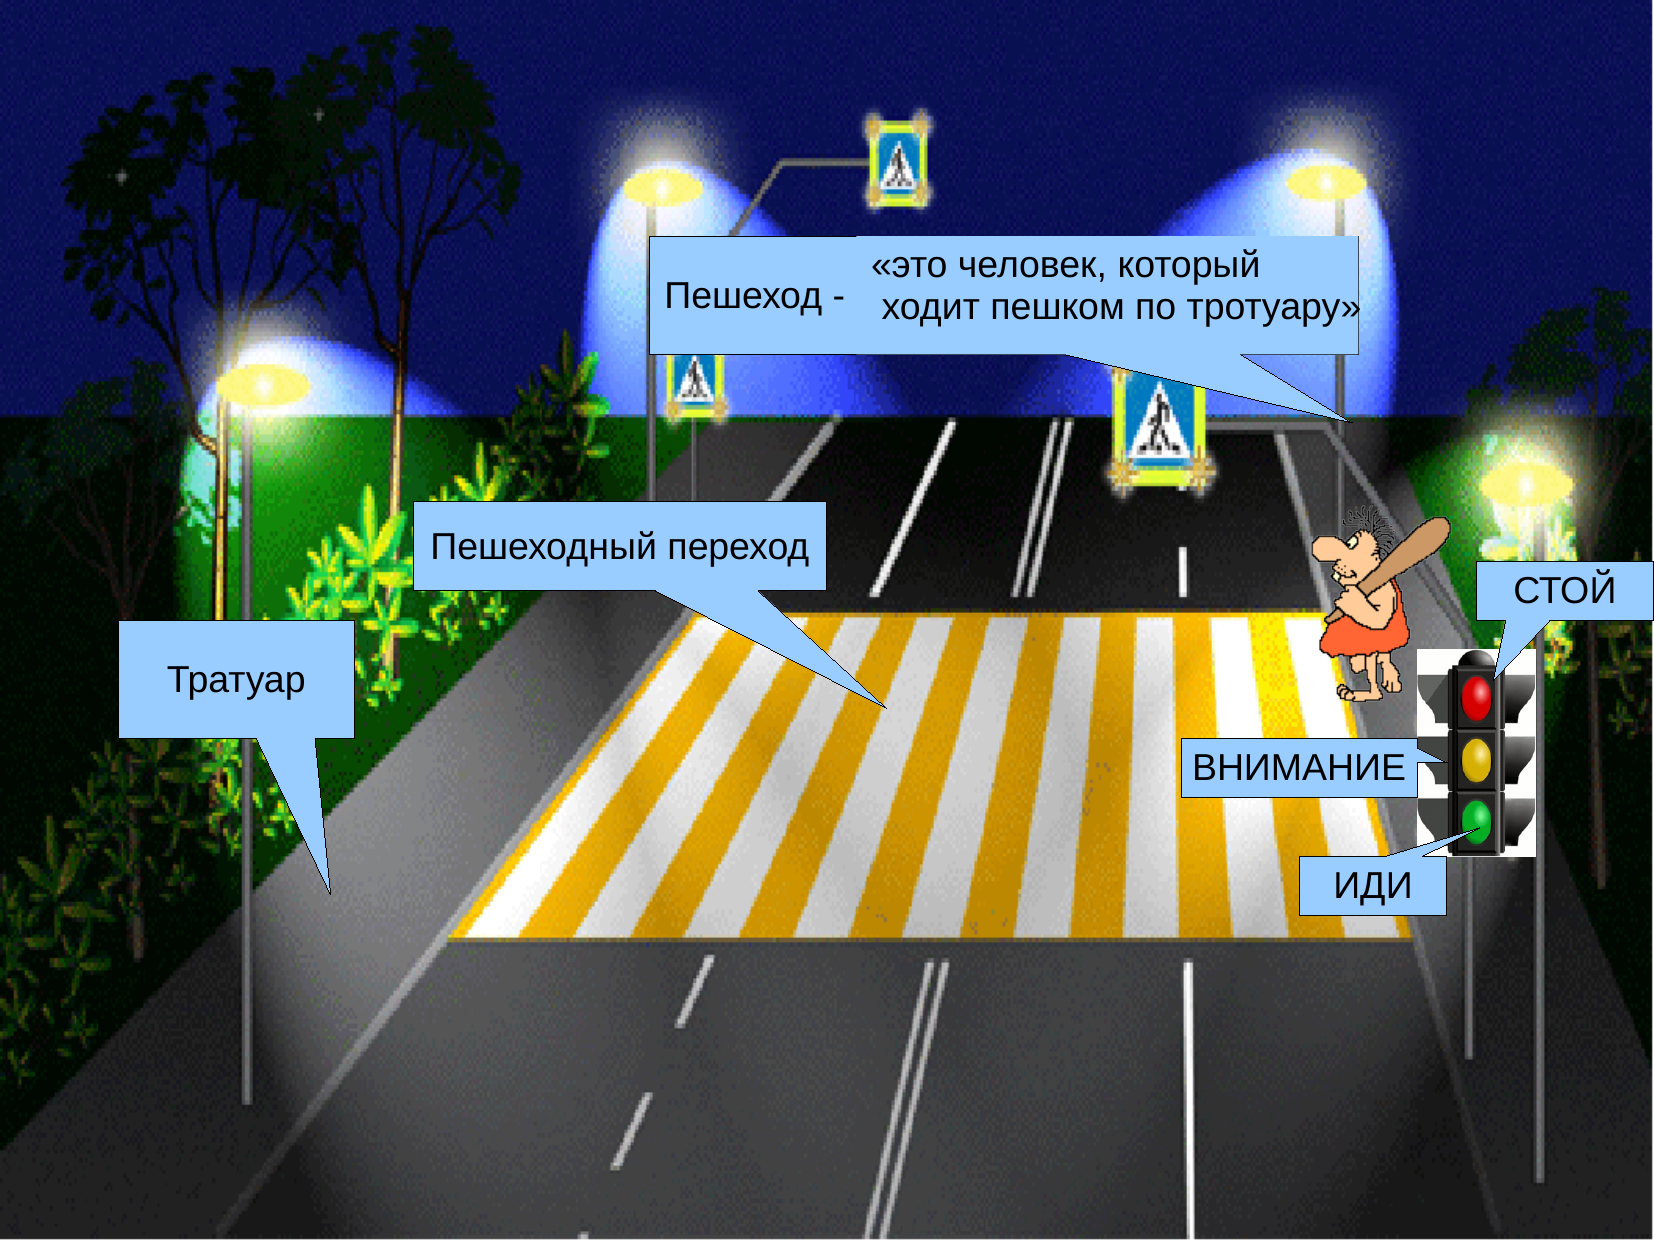

Пешеход -
«это человек, который
 ходит пешком по тротуару»
Пешеходный переход
СТОЙ
Тратуар
ВНИМАНИЕ
ИДИ